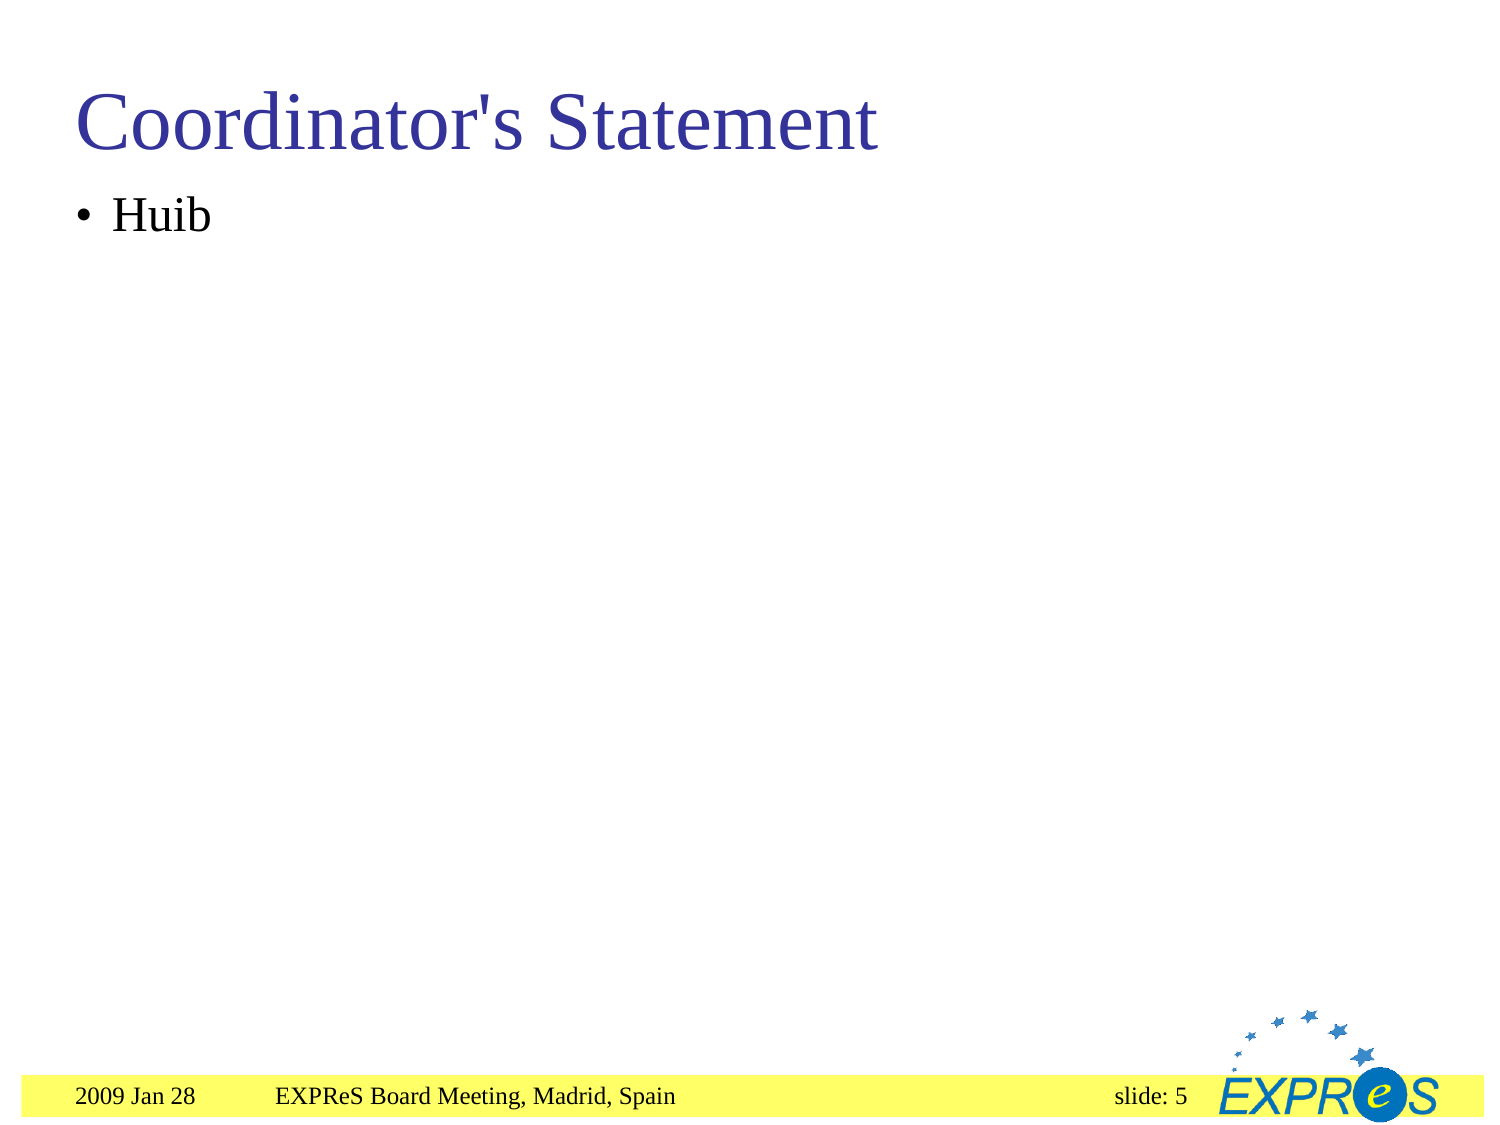

# Coordinator's Statement
Huib
2009 Jan 28
EXPReS Board Meeting, Madrid, Spain
5